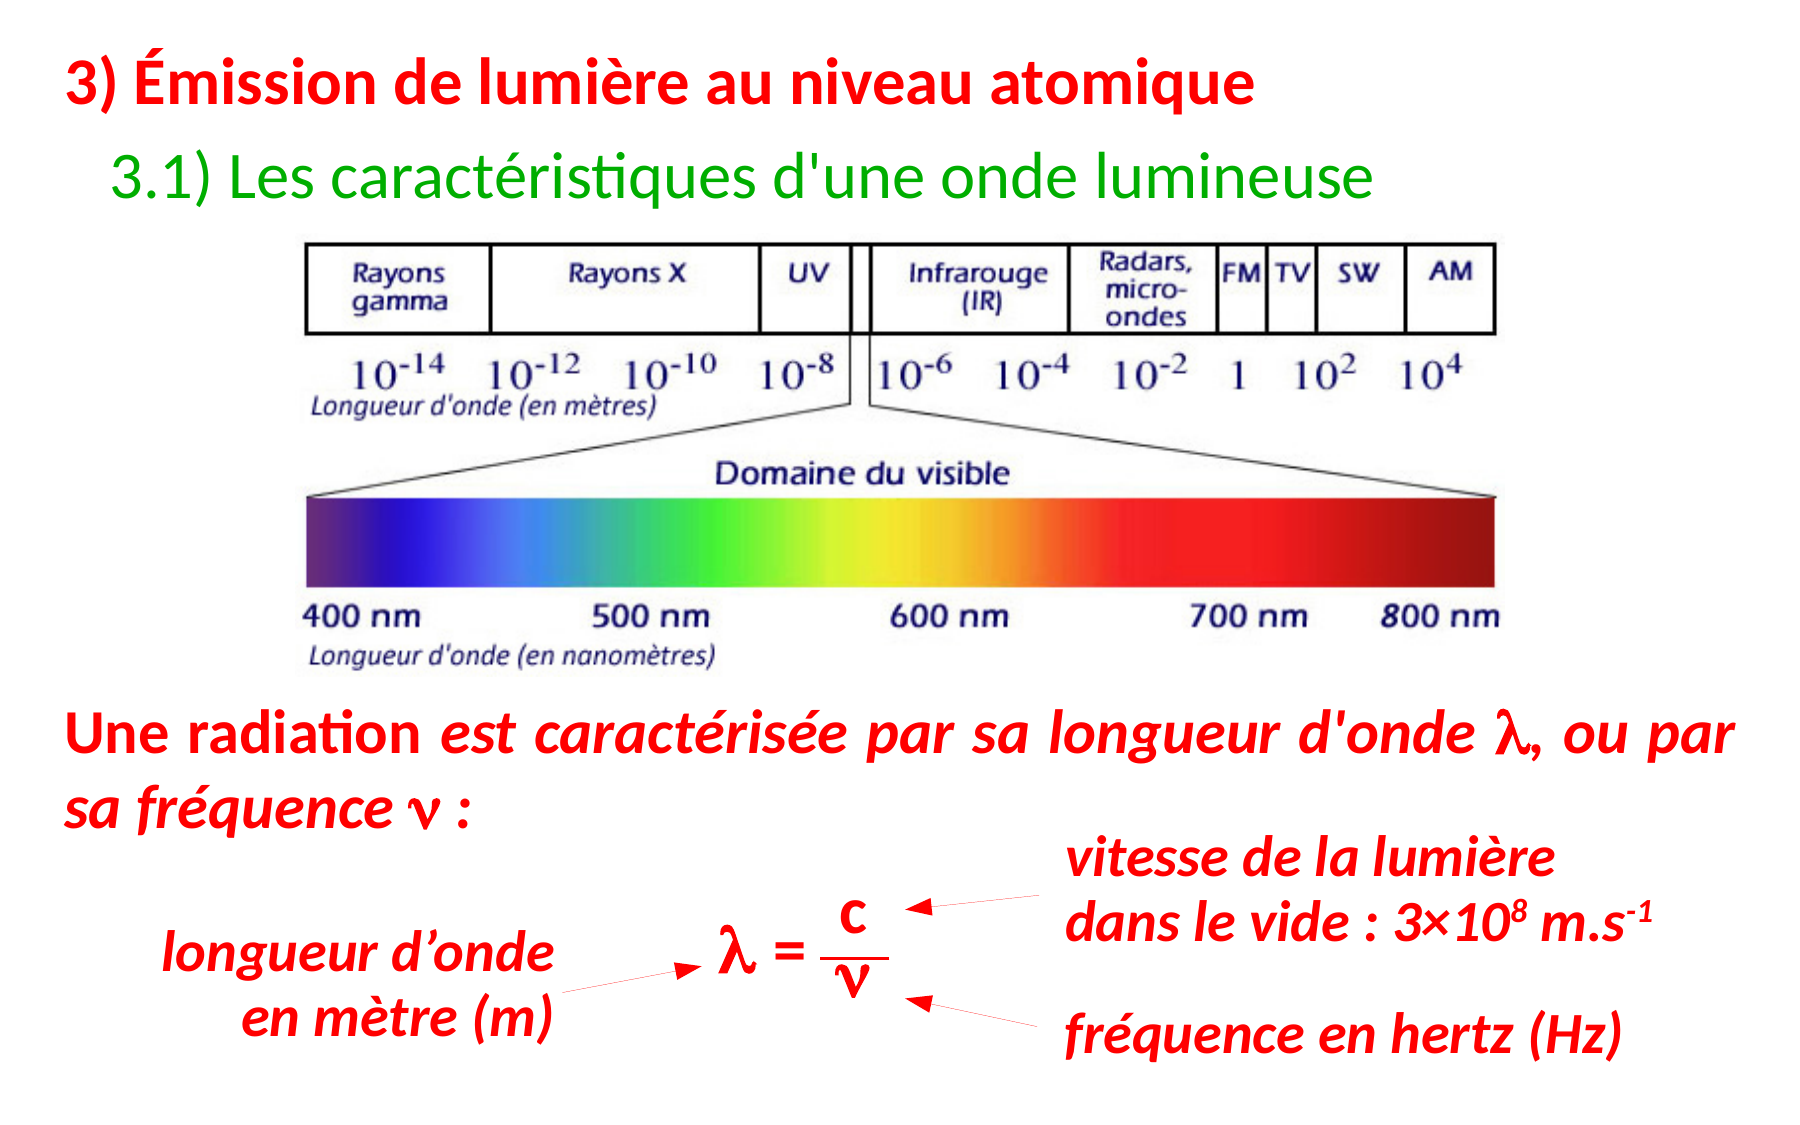

# 3) Émission de lumière au niveau atomique
 3.1) Les caractéristiques d'une onde lumineuse
Une radiation est caractérisée par sa longueur d'onde l, ou par sa fréquence n :
vitesse de la lumière
dans le vide : 3×108 m.s-1
c
n
l =
longueur d’onde
en mètre (m)
fréquence en hertz (Hz)